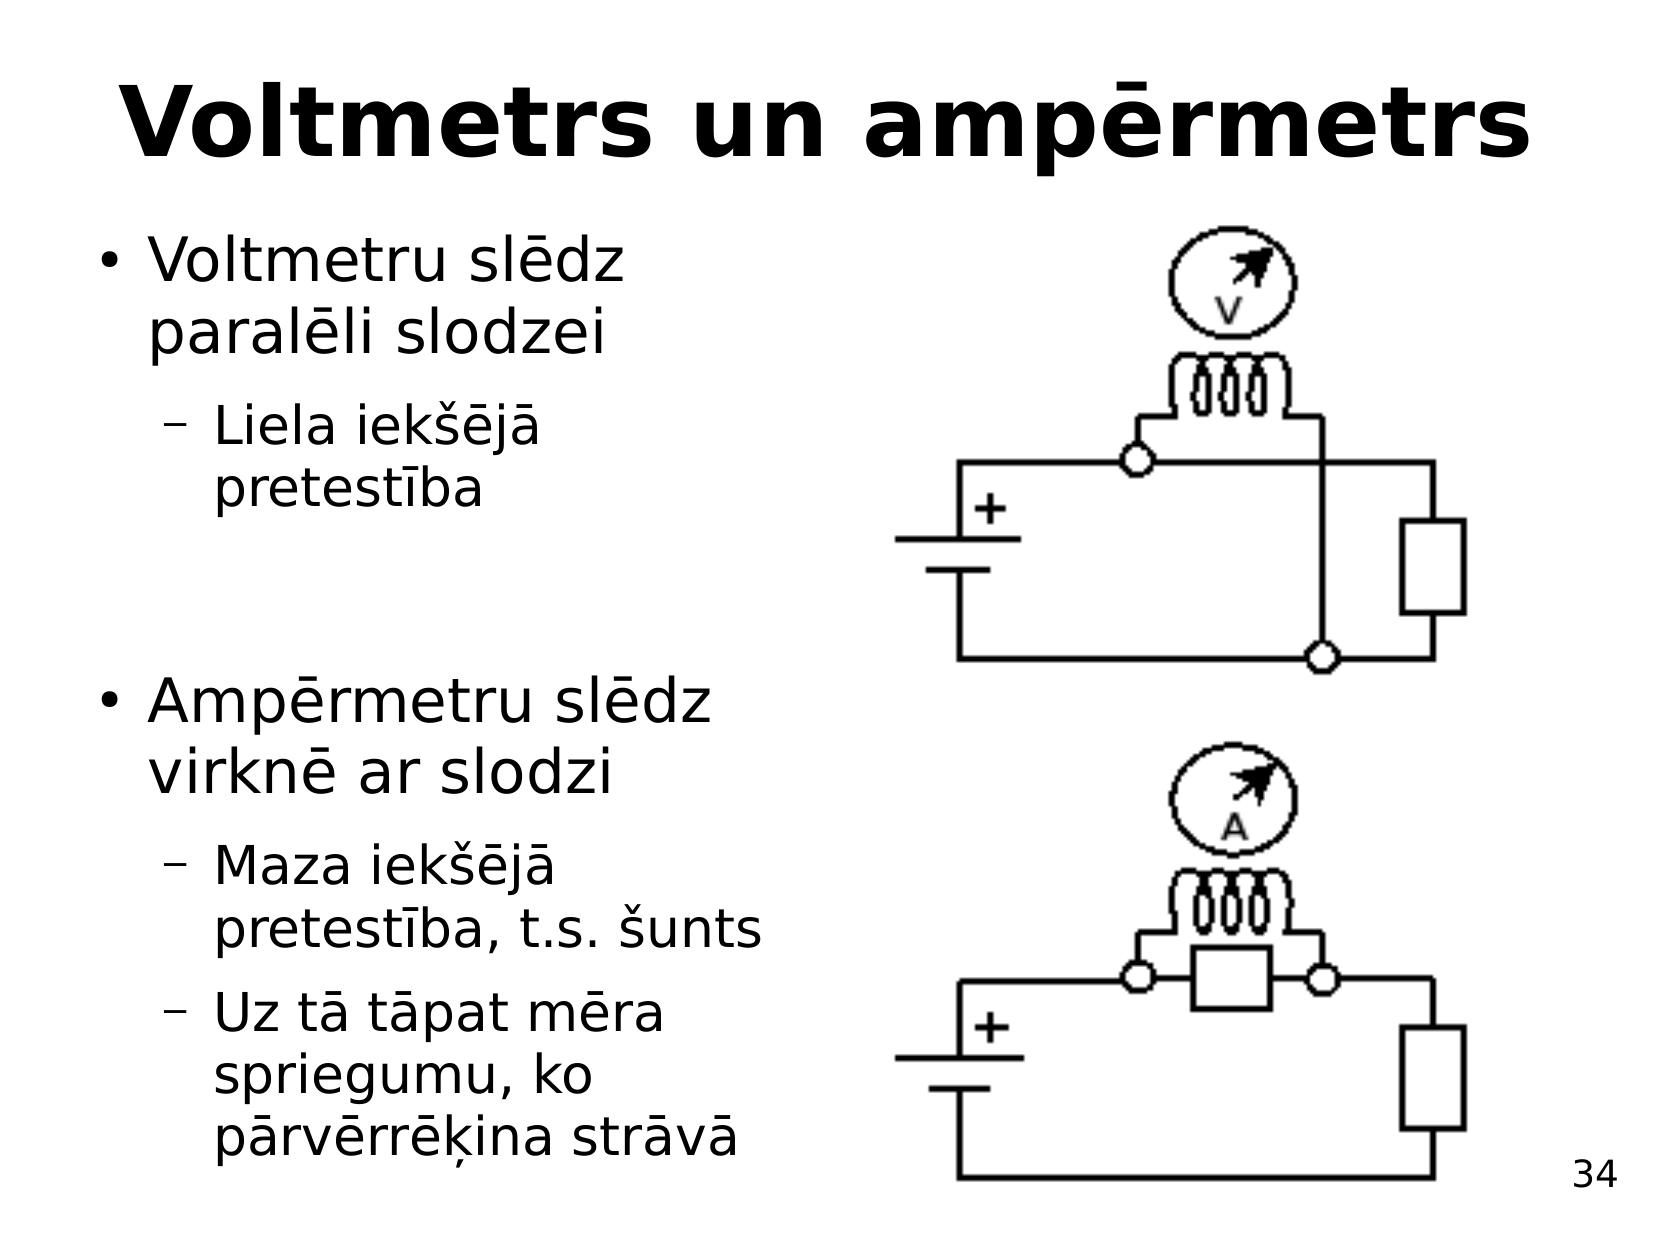

# Voltmetrs un ampērmetrs
Voltmetru slēdz paralēli slodzei
Liela iekšējā pretestība
Ampērmetru slēdz virknē ar slodzi
Maza iekšējā pretestība, t.s. šunts
Uz tā tāpat mēra spriegumu, ko pārvērrēķina strāvā